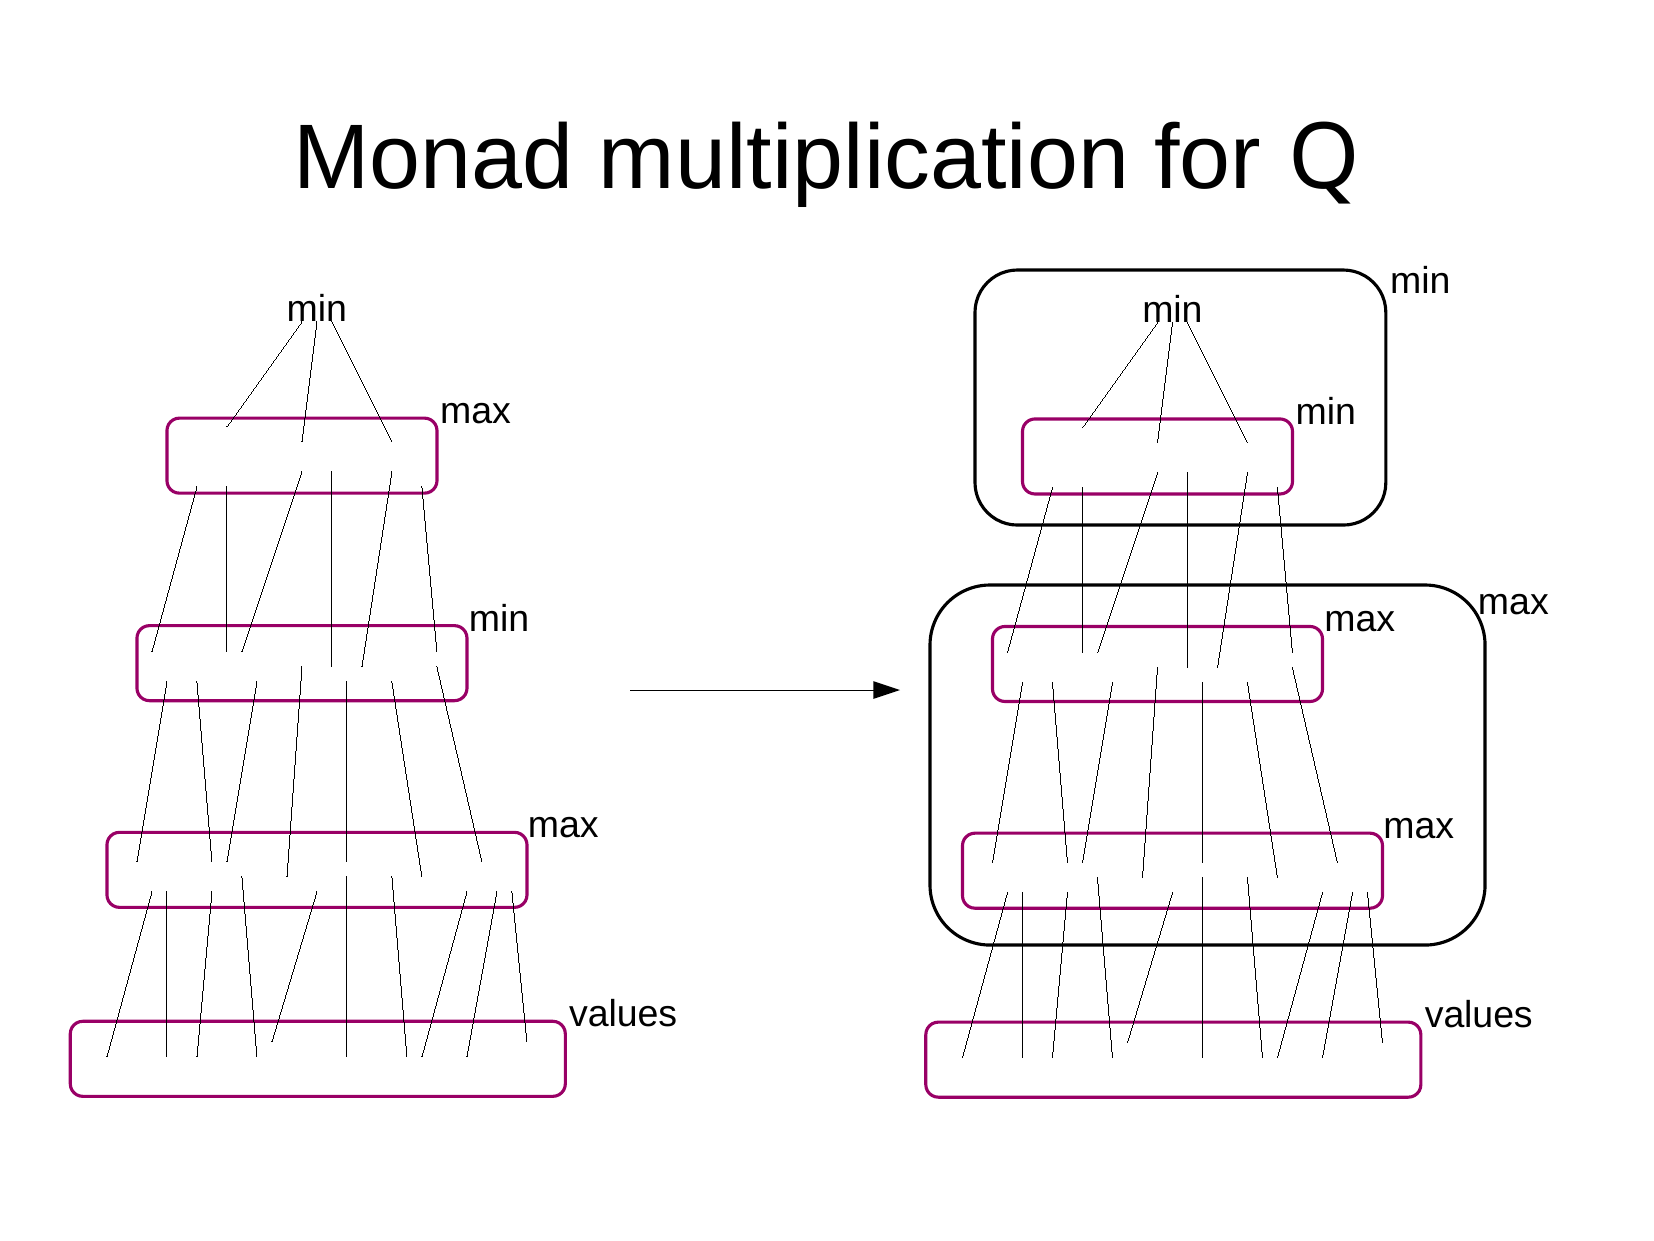

# Monad multiplication for Q
min
min
min
max
min
max
min
max
max
max
values
values